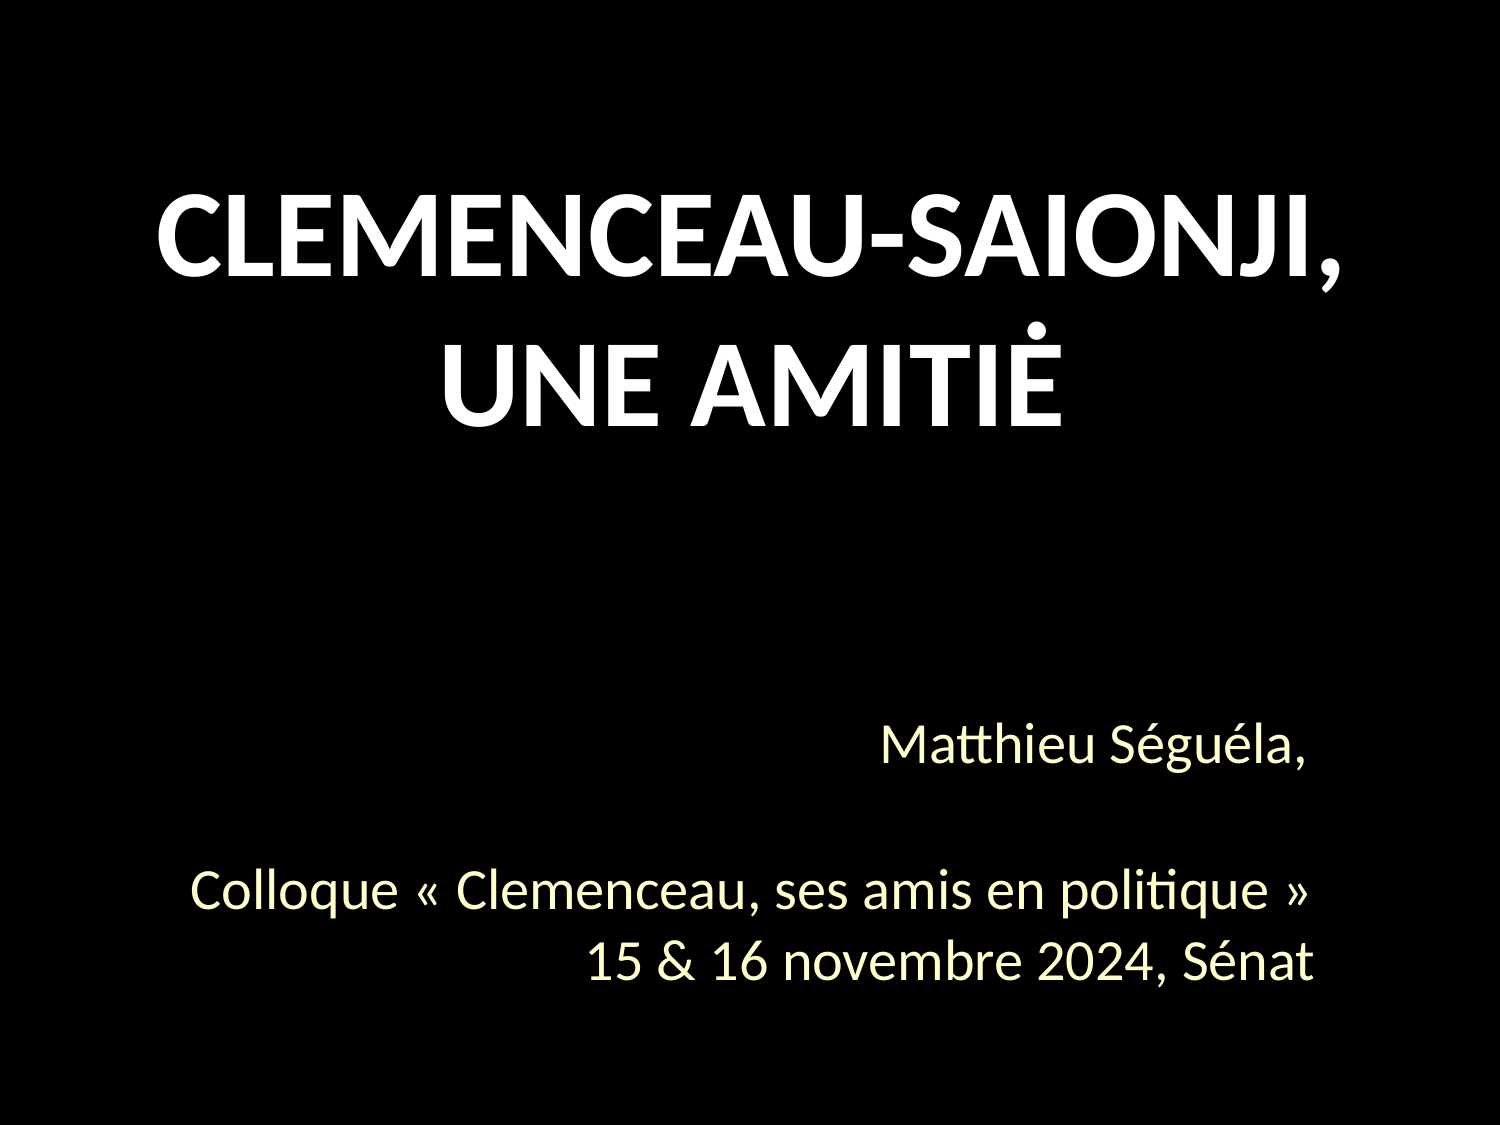

# CLEMENCEAU-SAIONJI, UNE AMITIĖ Matthieu Séguéla, Colloque « Clemenceau, ses amis en politique » 15 & 16 novembre 2024, Sénat